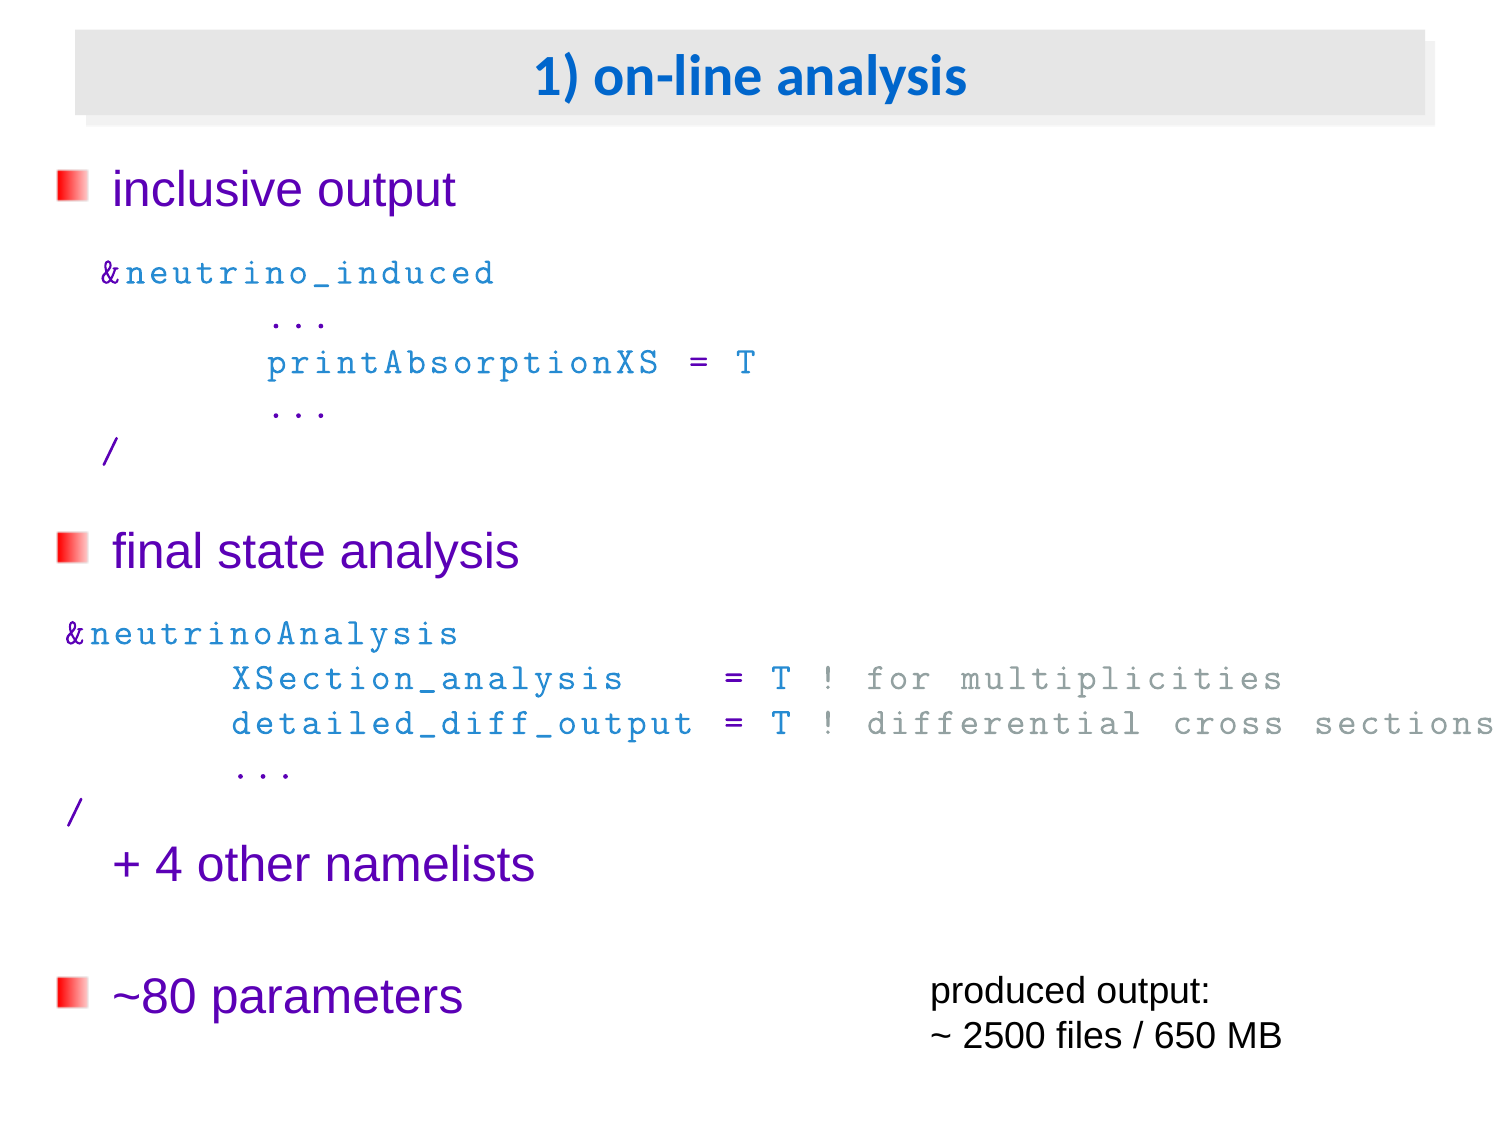

# 1) on-line analysis
inclusive output
final state analysis
+ 4 other namelists
~80 parameters
produced output:
~ 2500 files / 650 MB